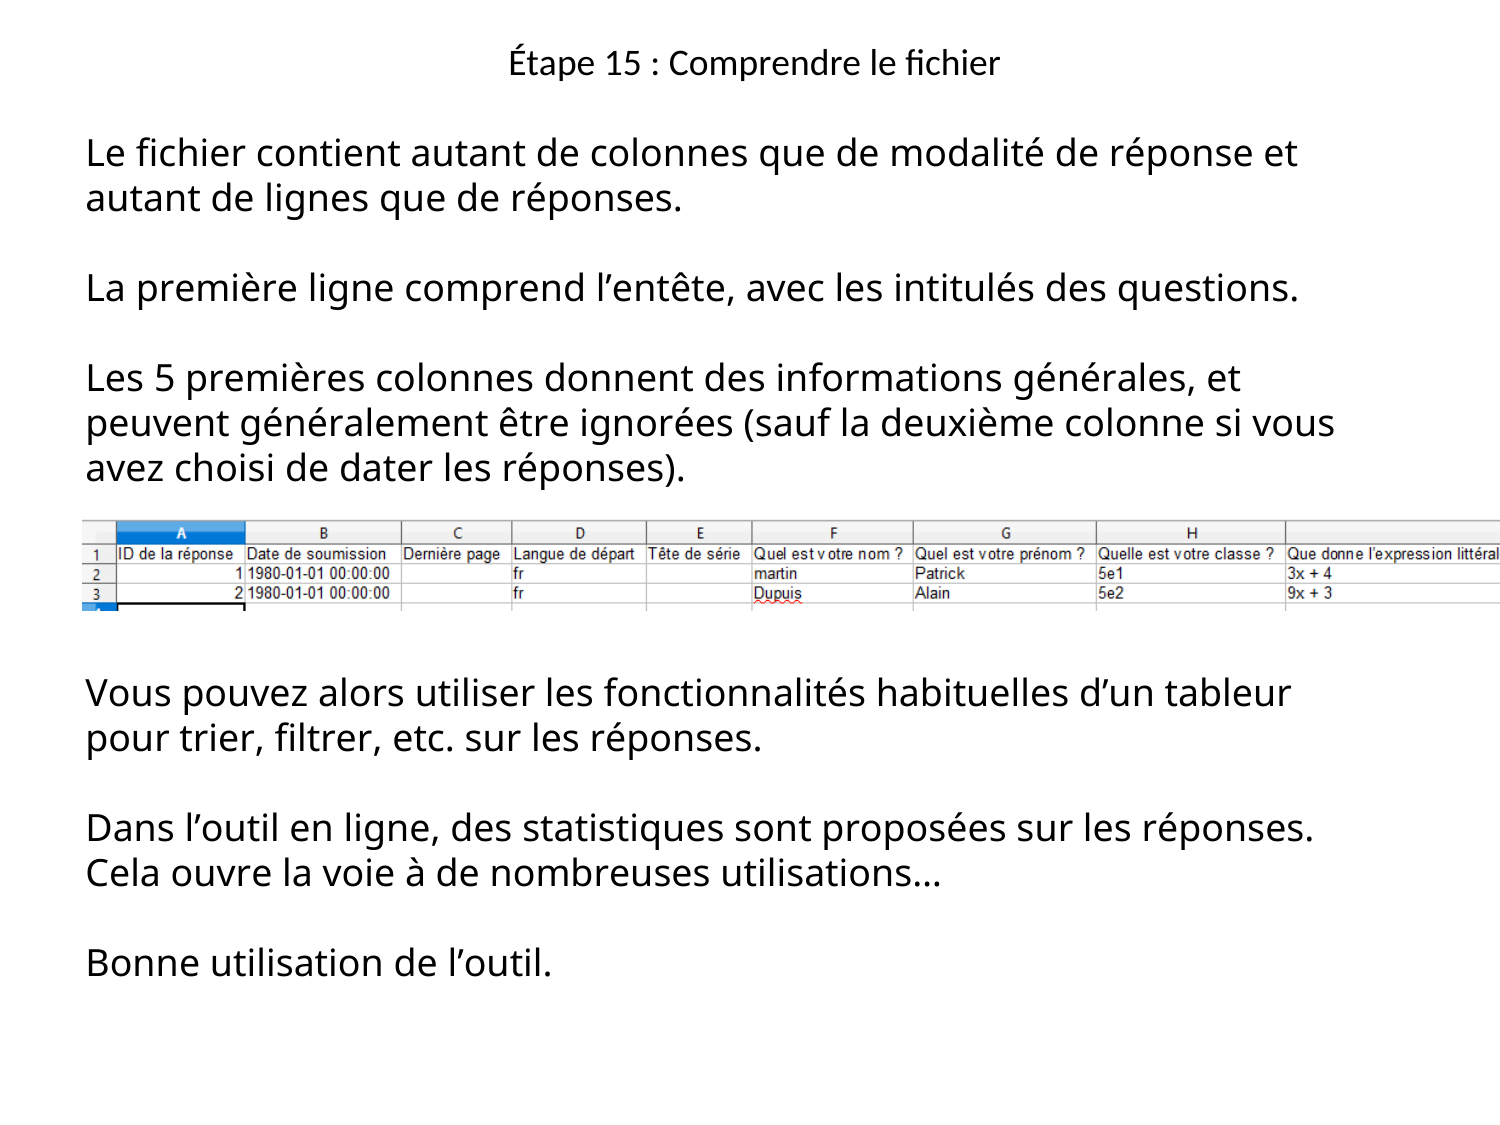

Étape 15 : Comprendre le fichier
Le fichier contient autant de colonnes que de modalité de réponse et autant de lignes que de réponses.
La première ligne comprend l’entête, avec les intitulés des questions.
Les 5 premières colonnes donnent des informations générales, et peuvent généralement être ignorées (sauf la deuxième colonne si vous avez choisi de dater les réponses).
Vous pouvez alors utiliser les fonctionnalités habituelles d’un tableur pour trier, filtrer, etc. sur les réponses.
Dans l’outil en ligne, des statistiques sont proposées sur les réponses.
Cela ouvre la voie à de nombreuses utilisations…
Bonne utilisation de l’outil.